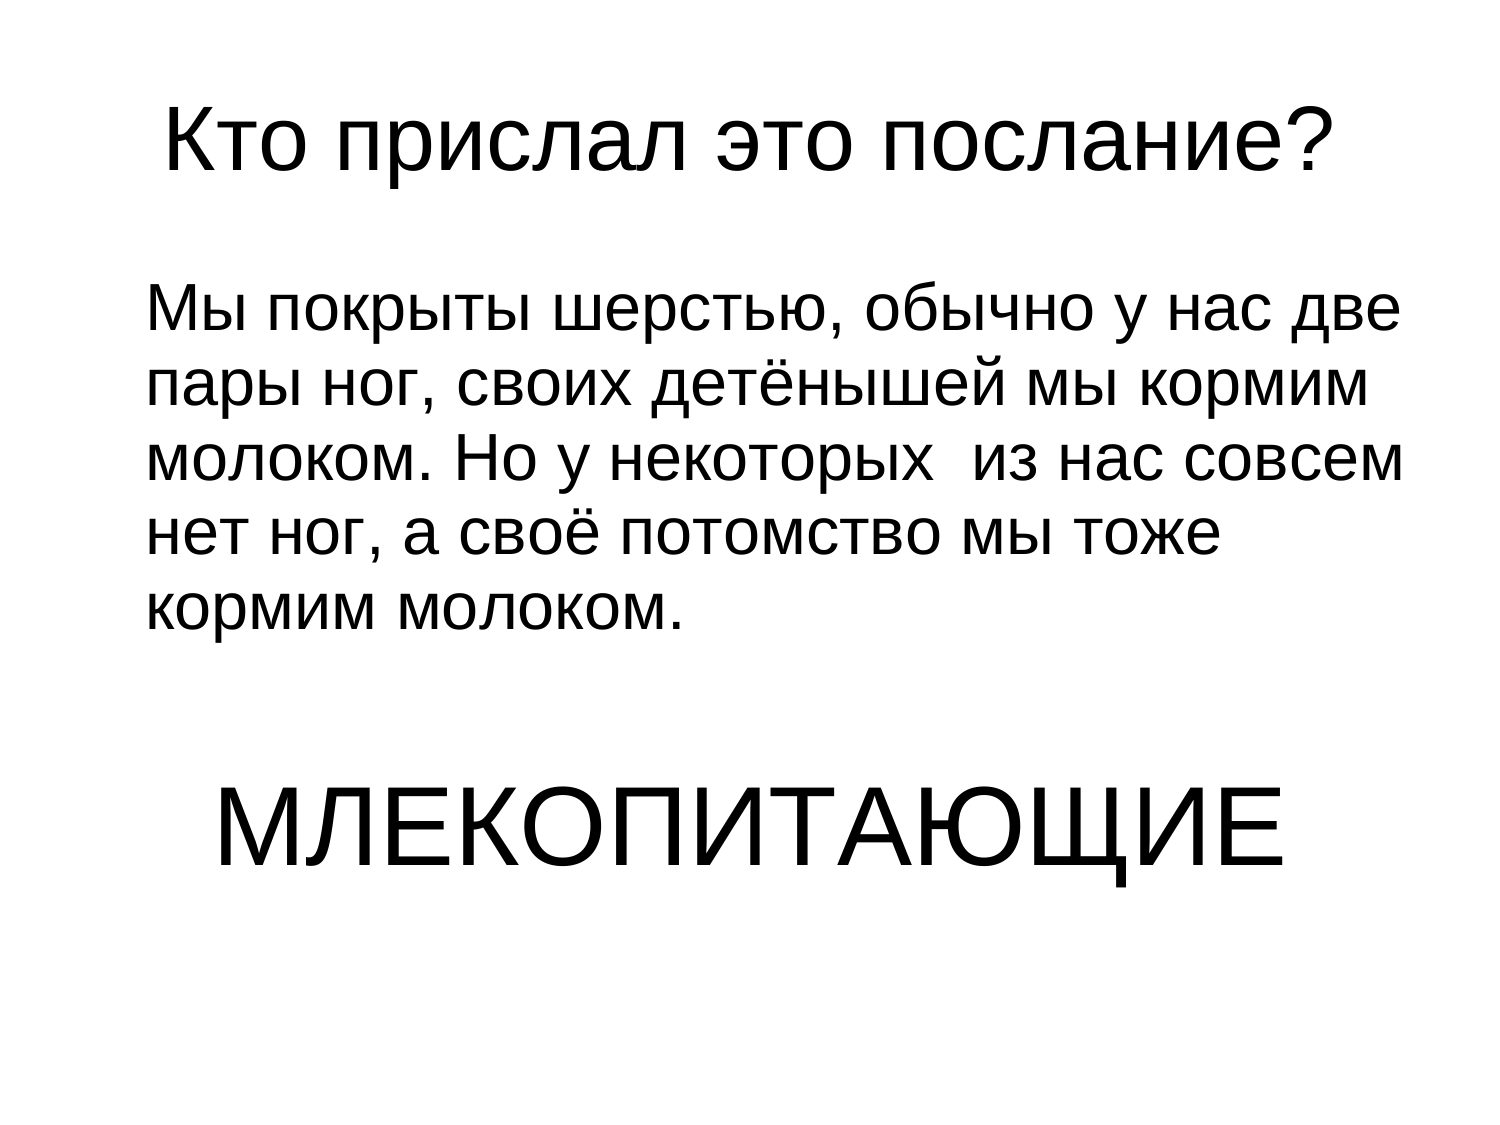

# Кто прислал это послание?
 Мы покрыты шерстью, обычно у нас две пары ног, своих детёнышей мы кормим молоком. Но у некоторых из нас совсем нет ног, а своё потомство мы тоже кормим молоком.
МЛЕКОПИТАЮЩИЕ